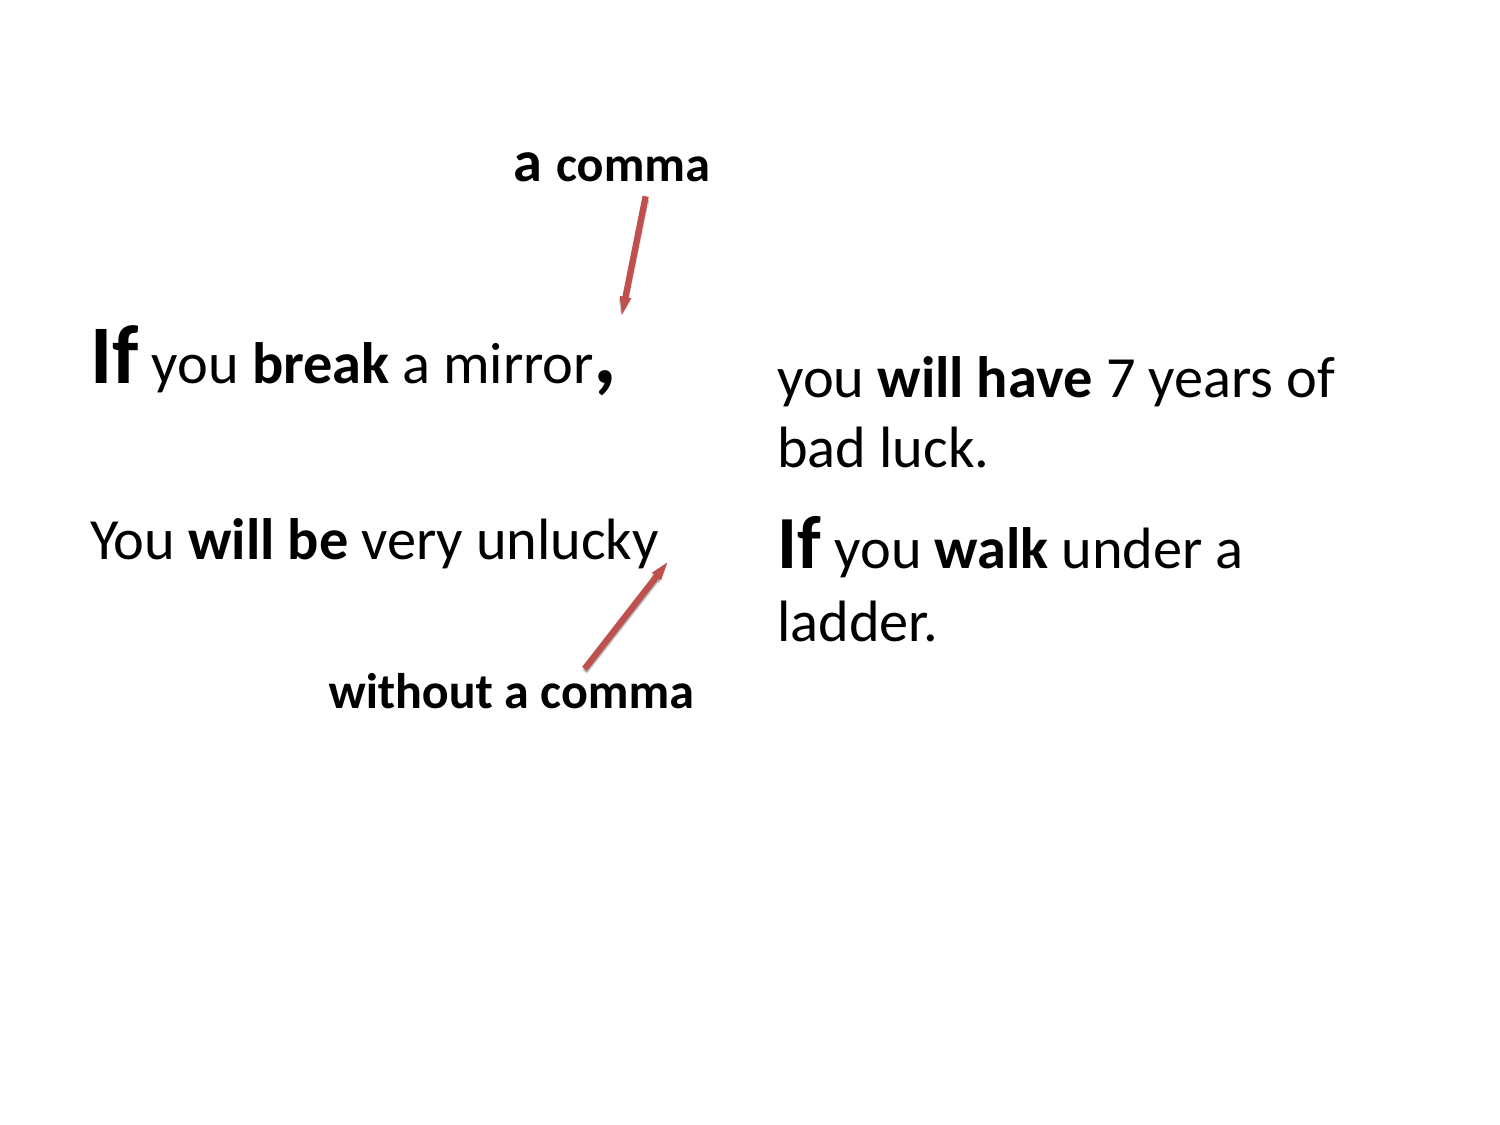

# a comma
If you break a mirror,
You will be very unlucky
 without a comma
you will have 7 years of bad luck.
If you walk under a ladder.